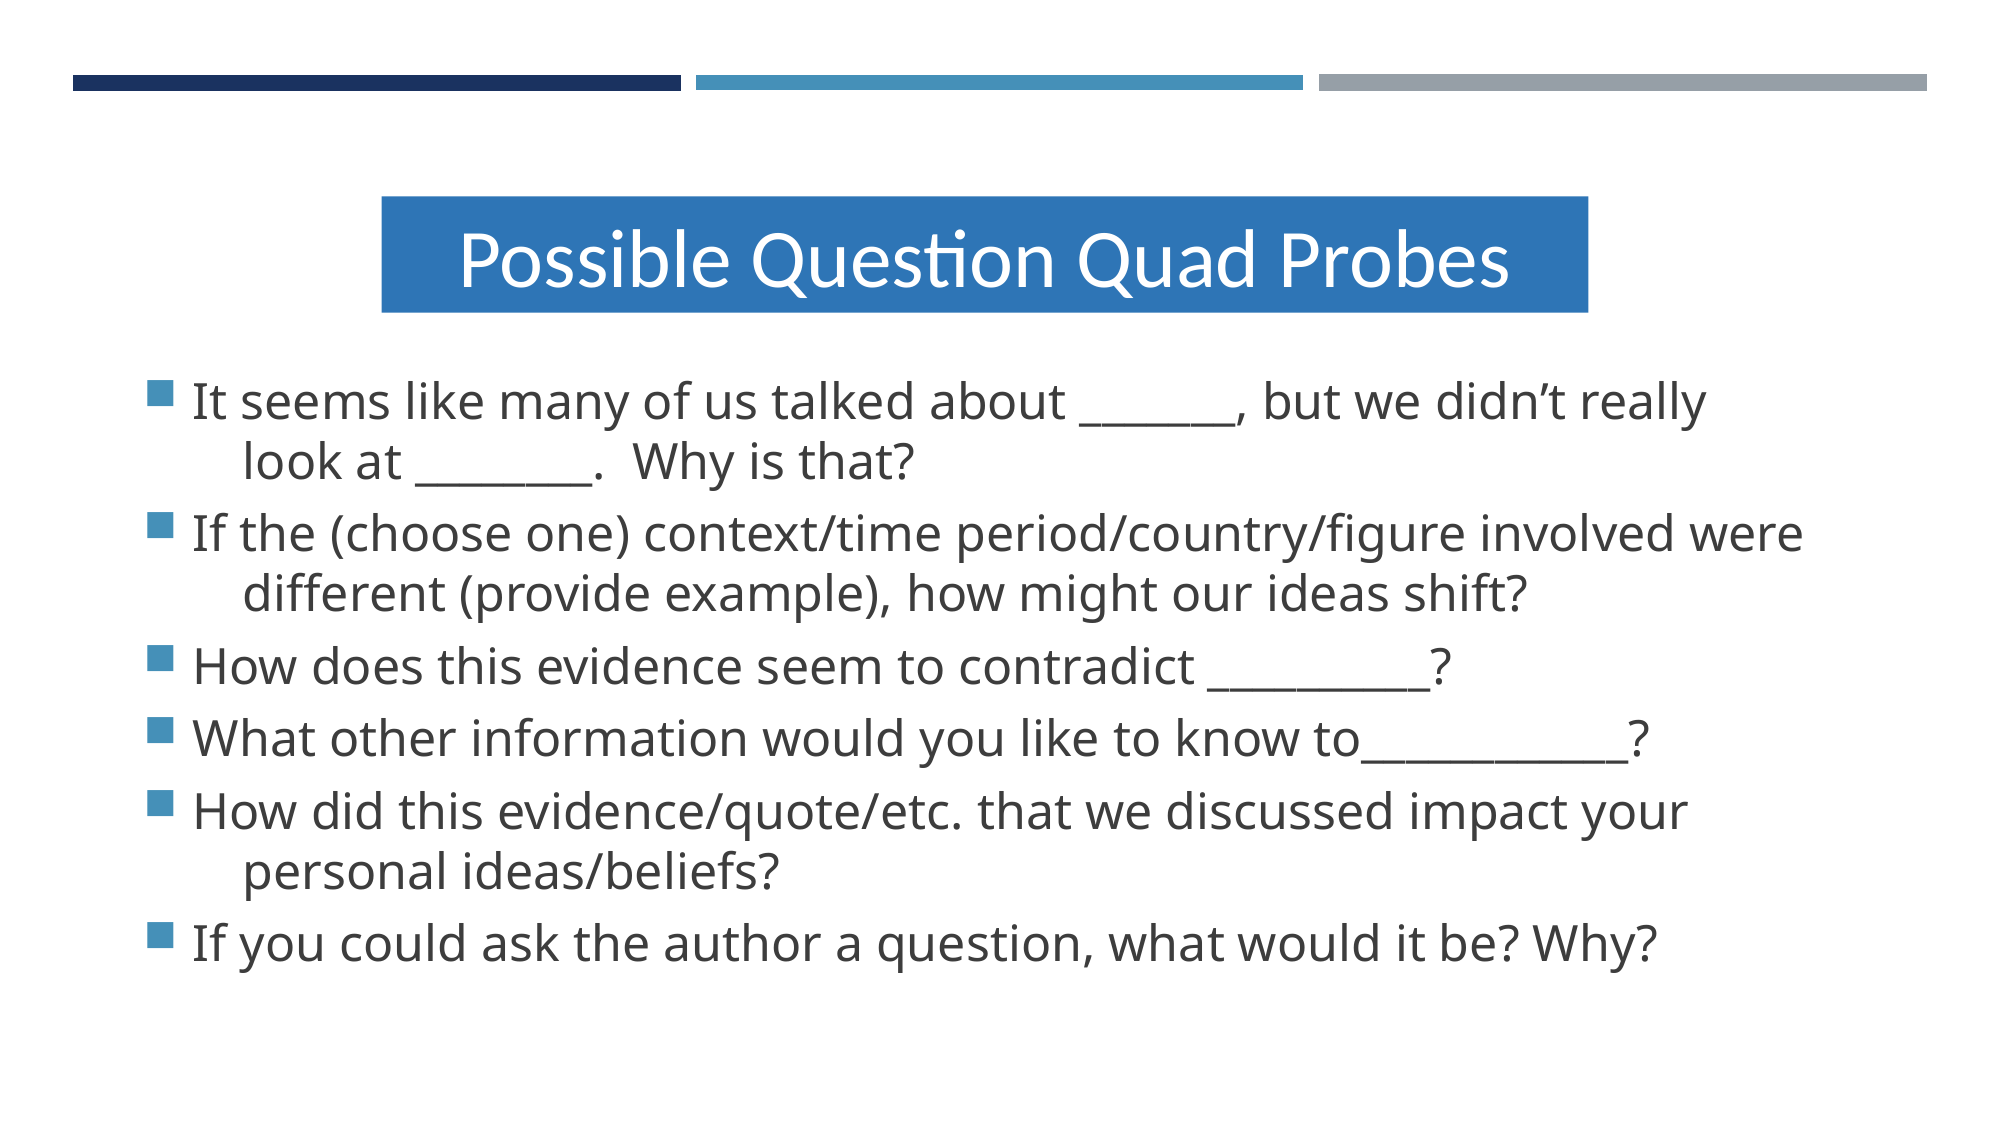

# Possible question quad probes
Possible Question Quad Probes
It seems like many of us talked about _______, but we didn’t really look at ________. Why is that?
If the (choose one) context/time period/country/figure involved were different (provide example), how might our ideas shift?
How does this evidence seem to contradict __________?
What other information would you like to know to____________?
How did this evidence/quote/etc. that we discussed impact your personal ideas/beliefs?
If you could ask the author a question, what would it be? Why?